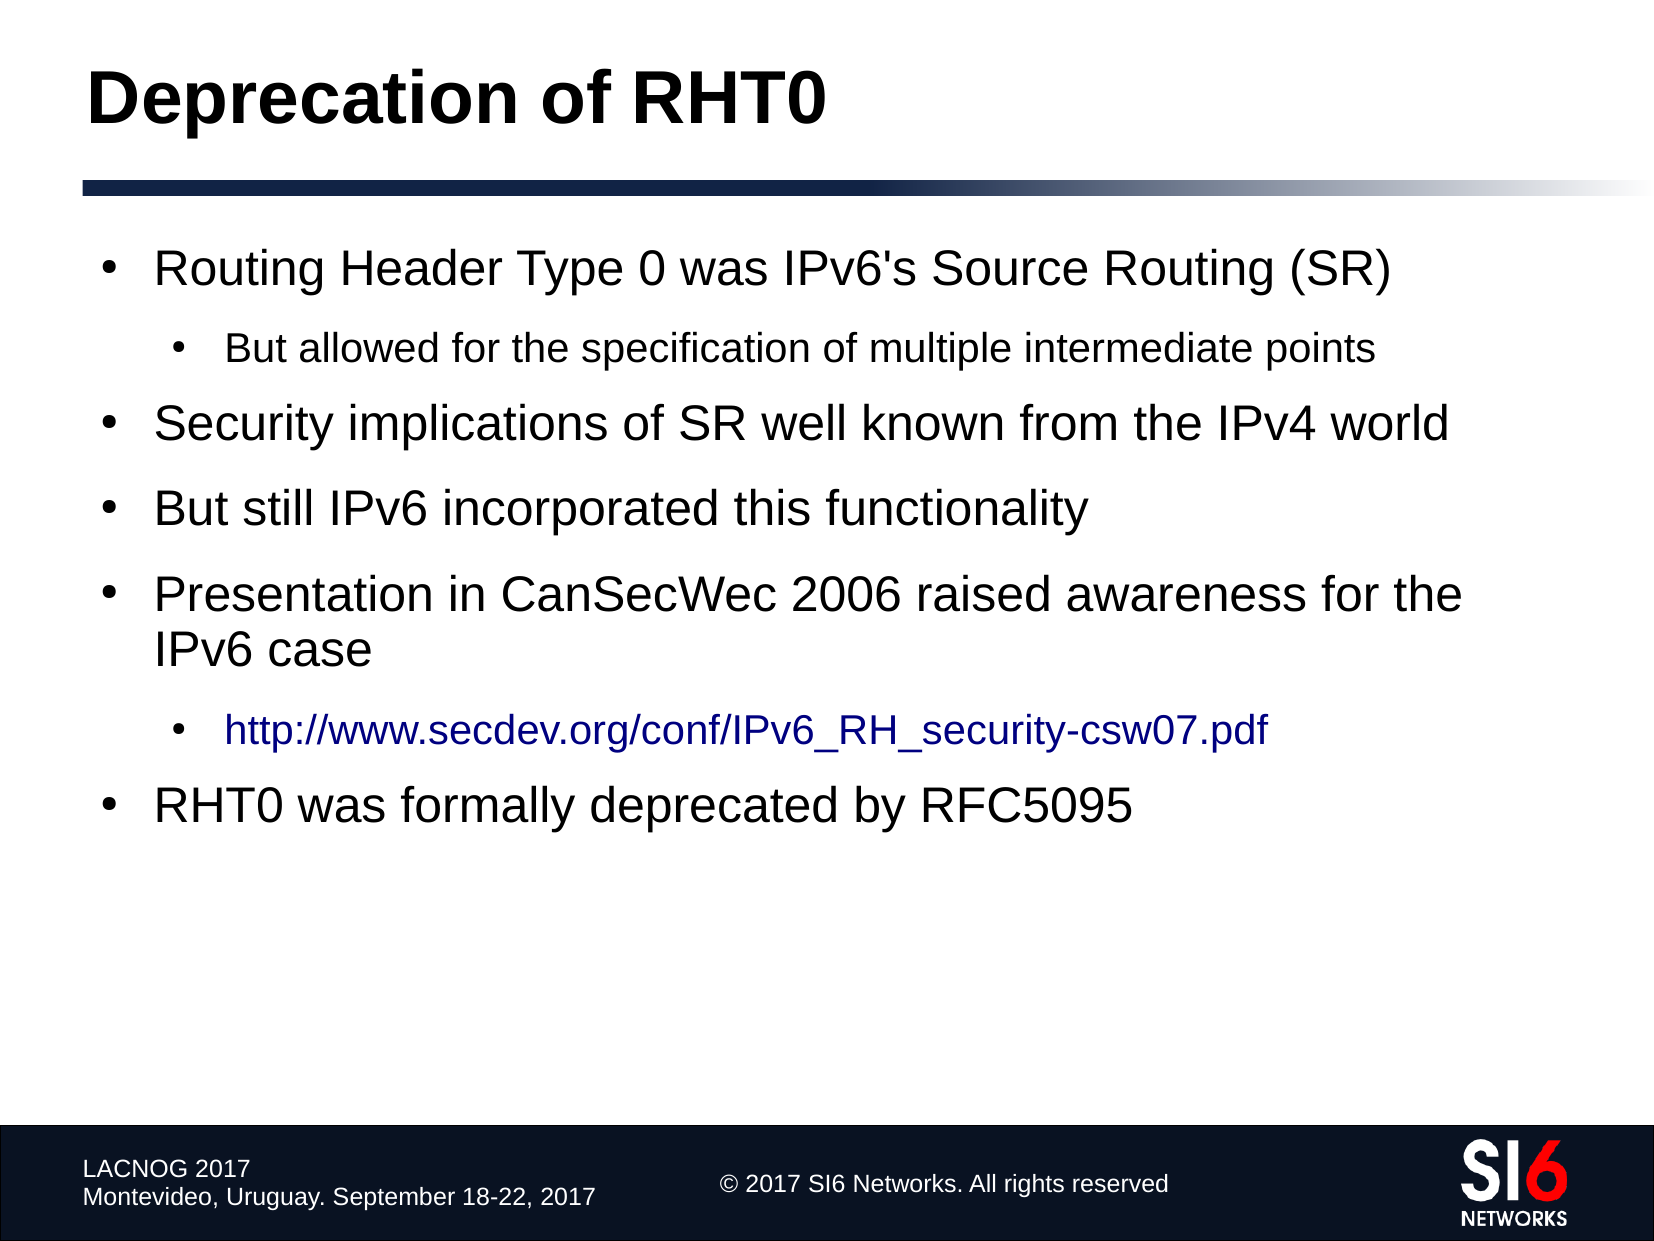

# Deprecation of RHT0
Routing Header Type 0 was IPv6's Source Routing (SR)
But allowed for the specification of multiple intermediate points
Security implications of SR well known from the IPv4 world
But still IPv6 incorporated this functionality
Presentation in CanSecWec 2006 raised awareness for the IPv6 case
http://www.secdev.org/conf/IPv6_RH_security-csw07.pdf
RHT0 was formally deprecated by RFC5095